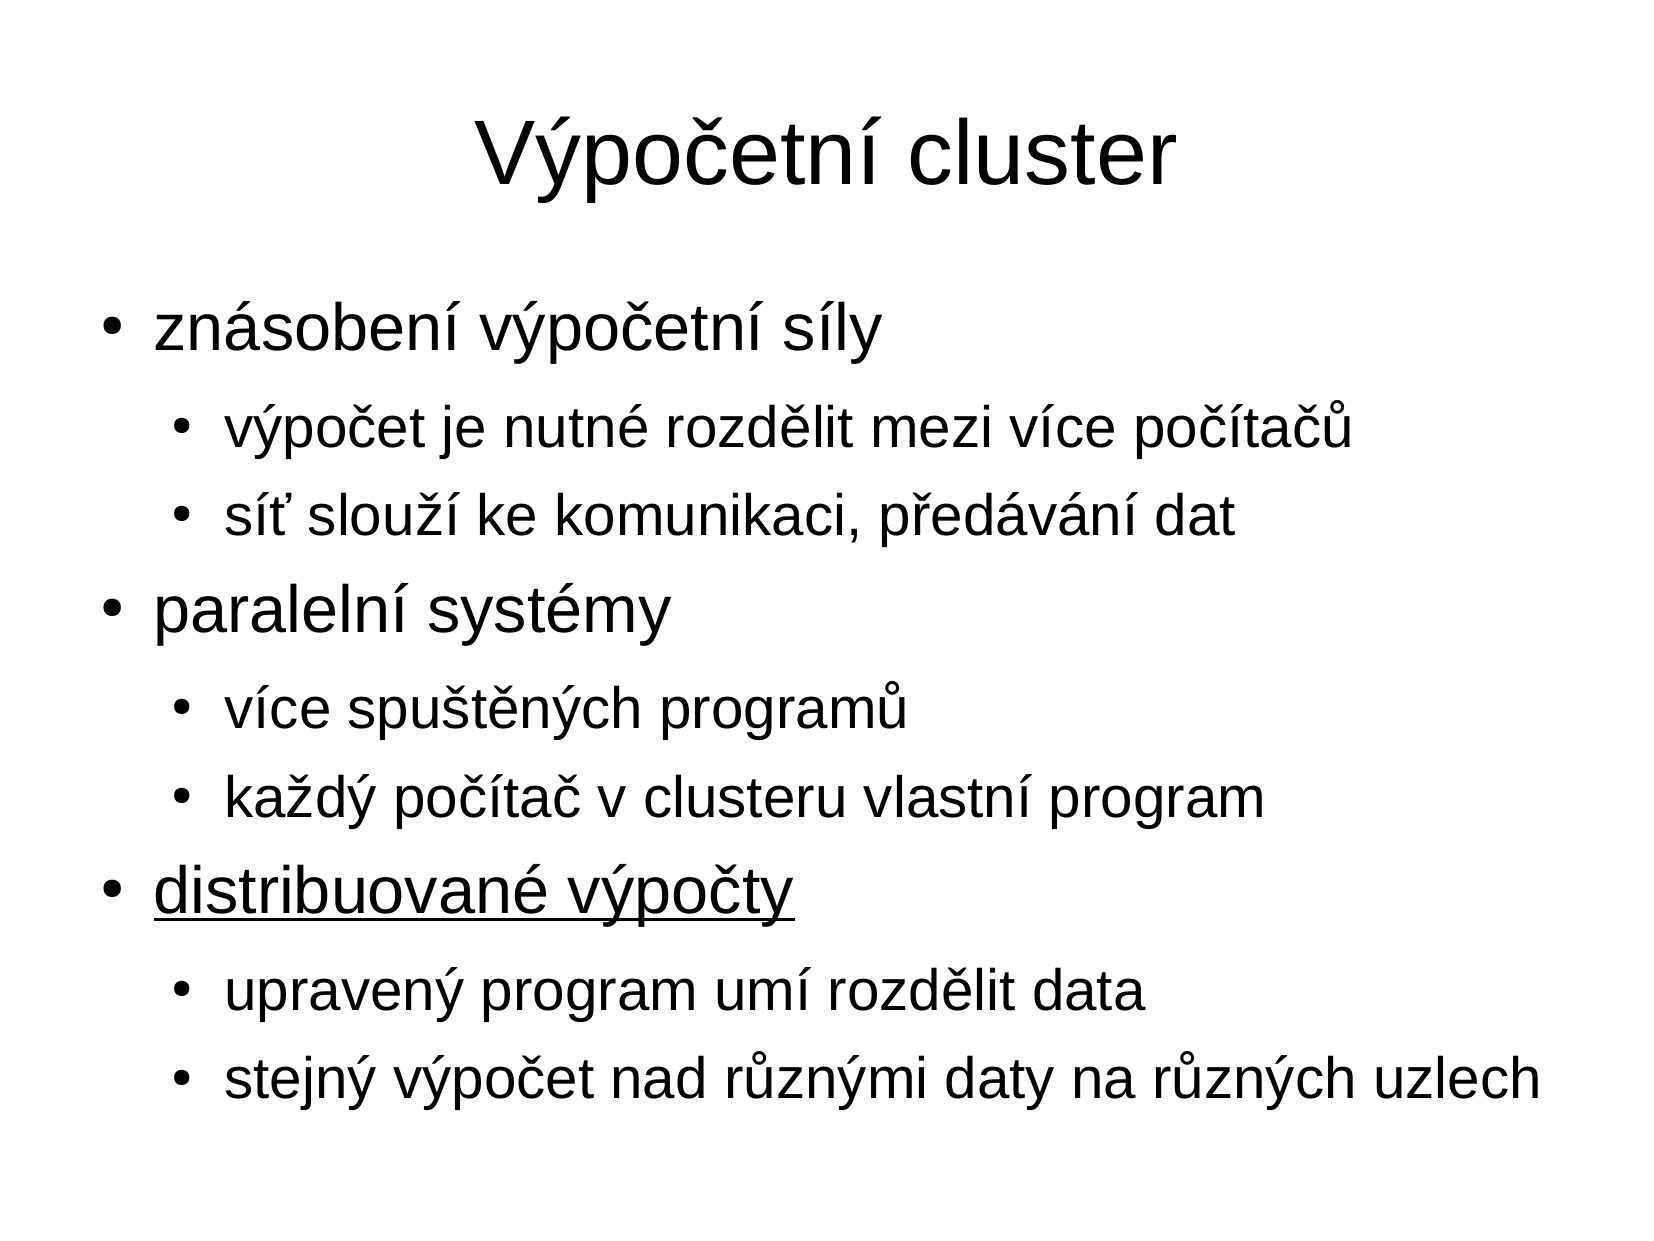

# Výpočetní cluster
znásobení výpočetní síly
výpočet je nutné rozdělit mezi více počítačů
síť slouží ke komunikaci, předávání dat
paralelní systémy
více spuštěných programů
každý počítač v clusteru vlastní program
distribuované výpočty
upravený program umí rozdělit data
stejný výpočet nad různými daty na různých uzlech